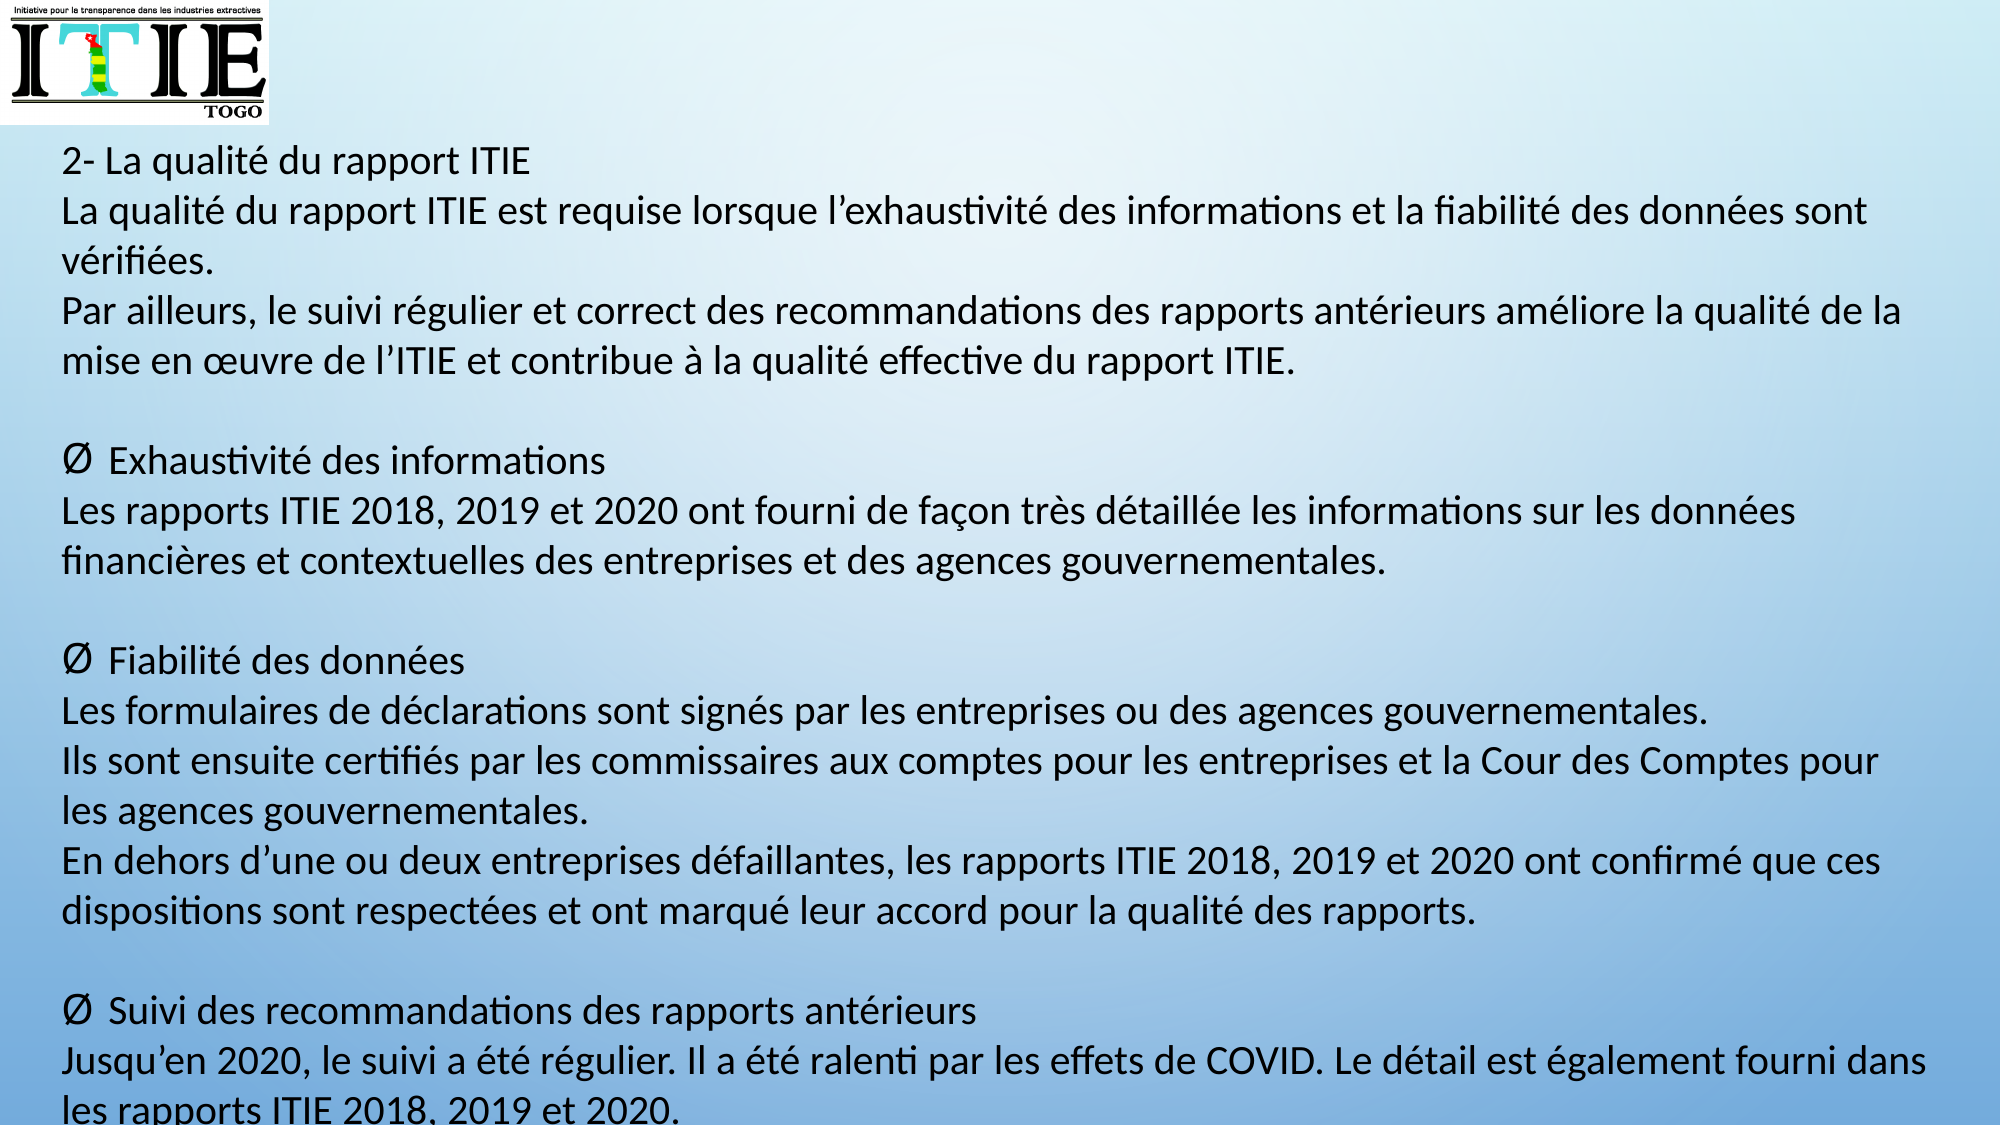

2- La qualité du rapport ITIE
La qualité du rapport ITIE est requise lorsque l’exhaustivité des informations et la fiabilité des données sont vérifiées.
Par ailleurs, le suivi régulier et correct des recommandations des rapports antérieurs améliore la qualité de la mise en œuvre de l’ITIE et contribue à la qualité effective du rapport ITIE.
Exhaustivité des informations
Les rapports ITIE 2018, 2019 et 2020 ont fourni de façon très détaillée les informations sur les données financières et contextuelles des entreprises et des agences gouvernementales.
Fiabilité des données
Les formulaires de déclarations sont signés par les entreprises ou des agences gouvernementales.
Ils sont ensuite certifiés par les commissaires aux comptes pour les entreprises et la Cour des Comptes pour les agences gouvernementales.
En dehors d’une ou deux entreprises défaillantes, les rapports ITIE 2018, 2019 et 2020 ont confirmé que ces dispositions sont respectées et ont marqué leur accord pour la qualité des rapports.
Suivi des recommandations des rapports antérieurs
Jusqu’en 2020, le suivi a été régulier. Il a été ralenti par les effets de COVID. Le détail est également fourni dans les rapports ITIE 2018, 2019 et 2020.